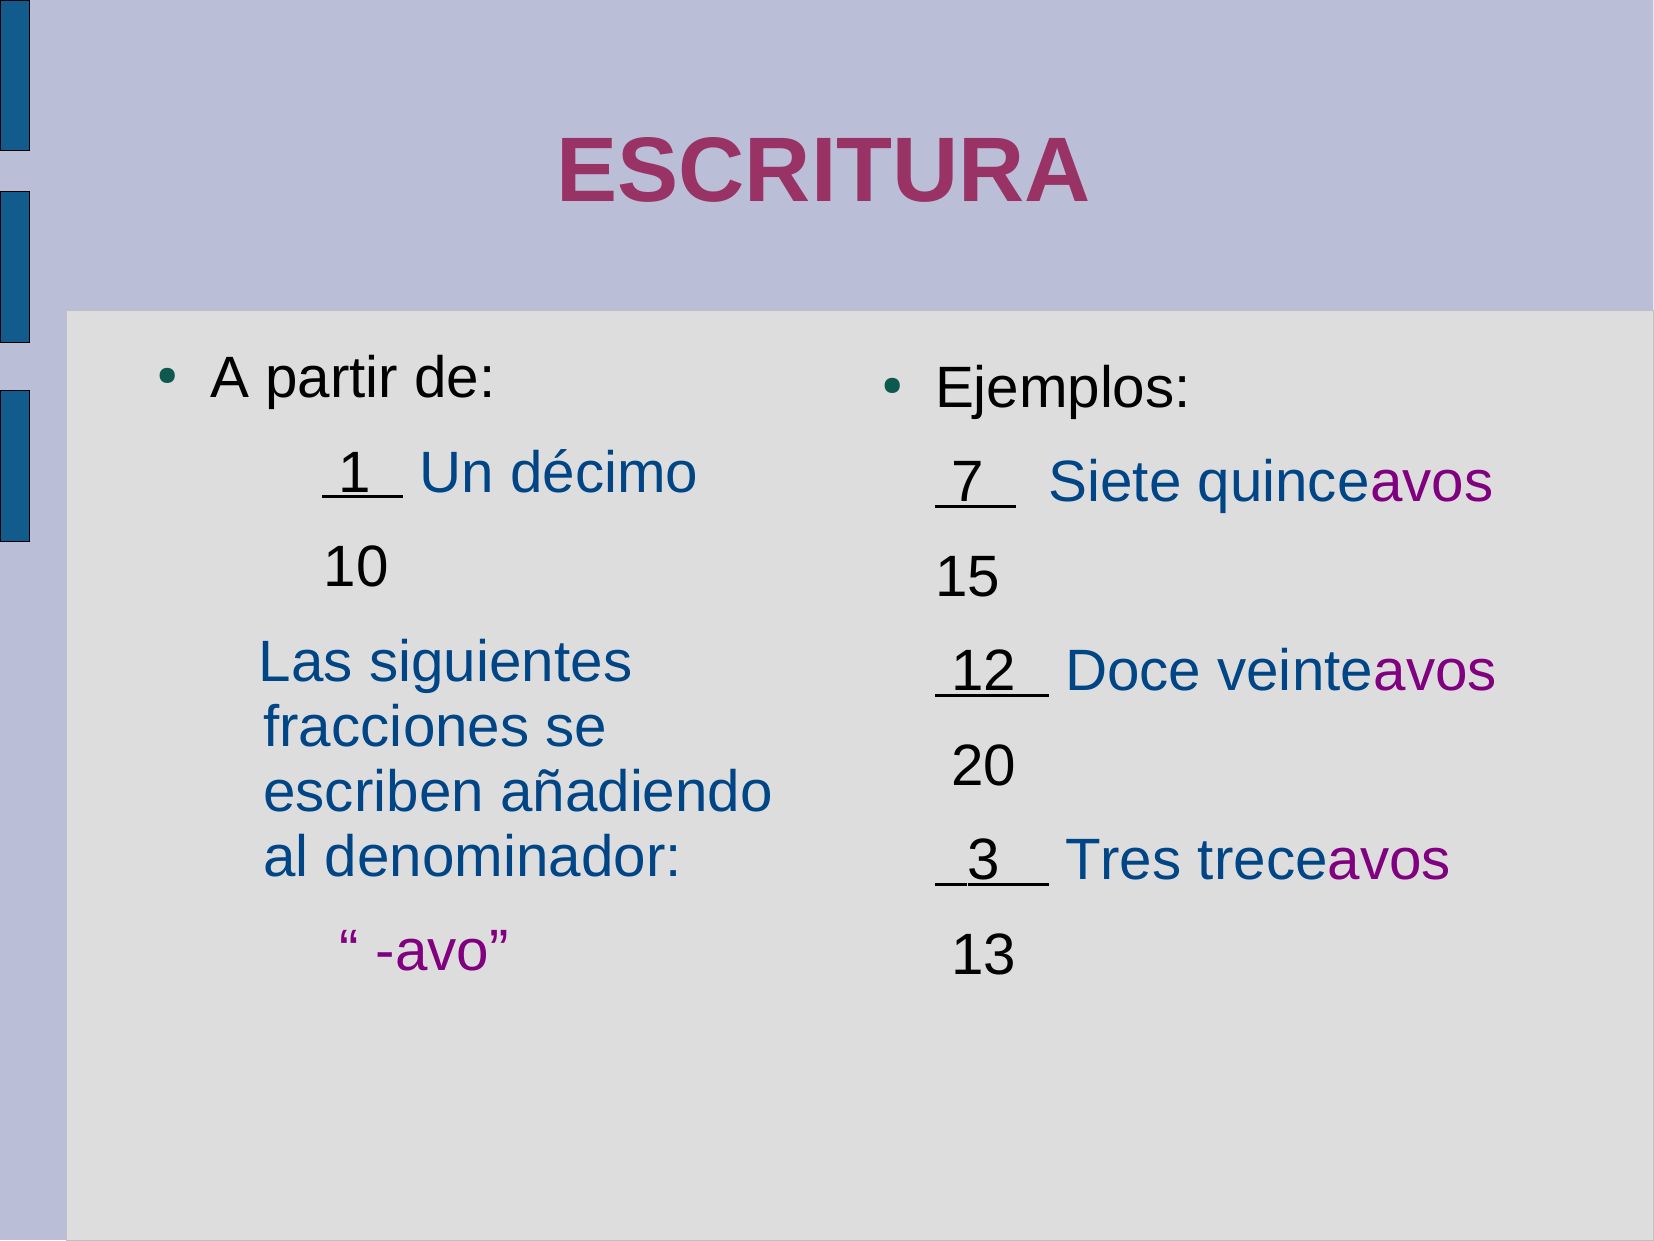

# ESCRITURA
A partir de:
 1 Un décimo
 10
 Las siguientes fracciones se escriben añadiendo al denominador:
 “ -avo”
Ejemplos:
 7 Siete quinceavos
15
 12 Doce veinteavos
 20
 3 Tres treceavos
 13